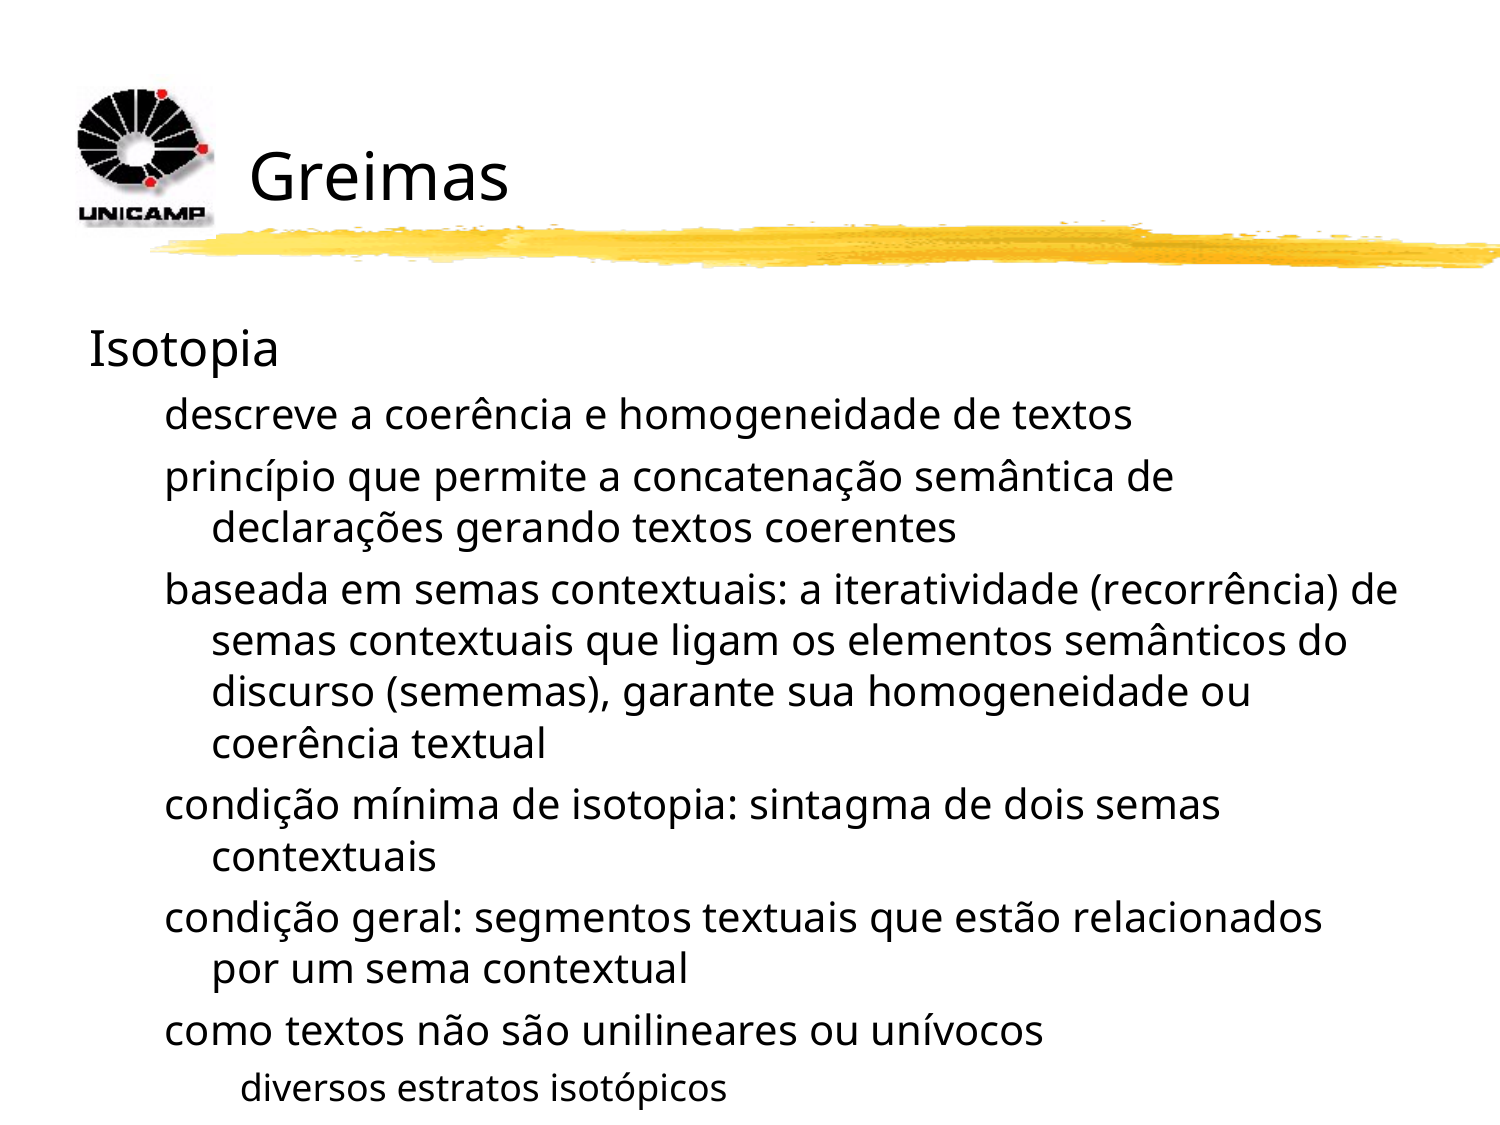

# Greimas
Isotopia
descreve a coerência e homogeneidade de textos
princípio que permite a concatenação semântica de declarações gerando textos coerentes
baseada em semas contextuais: a iteratividade (recorrência) de semas contextuais que ligam os elementos semânticos do discurso (sememas), garante sua homogeneidade ou coerência textual
condição mínima de isotopia: sintagma de dois semas contextuais
condição geral: segmentos textuais que estão relacionados por um sema contextual
como textos não são unilineares ou unívocos
diversos estratos isotópicos